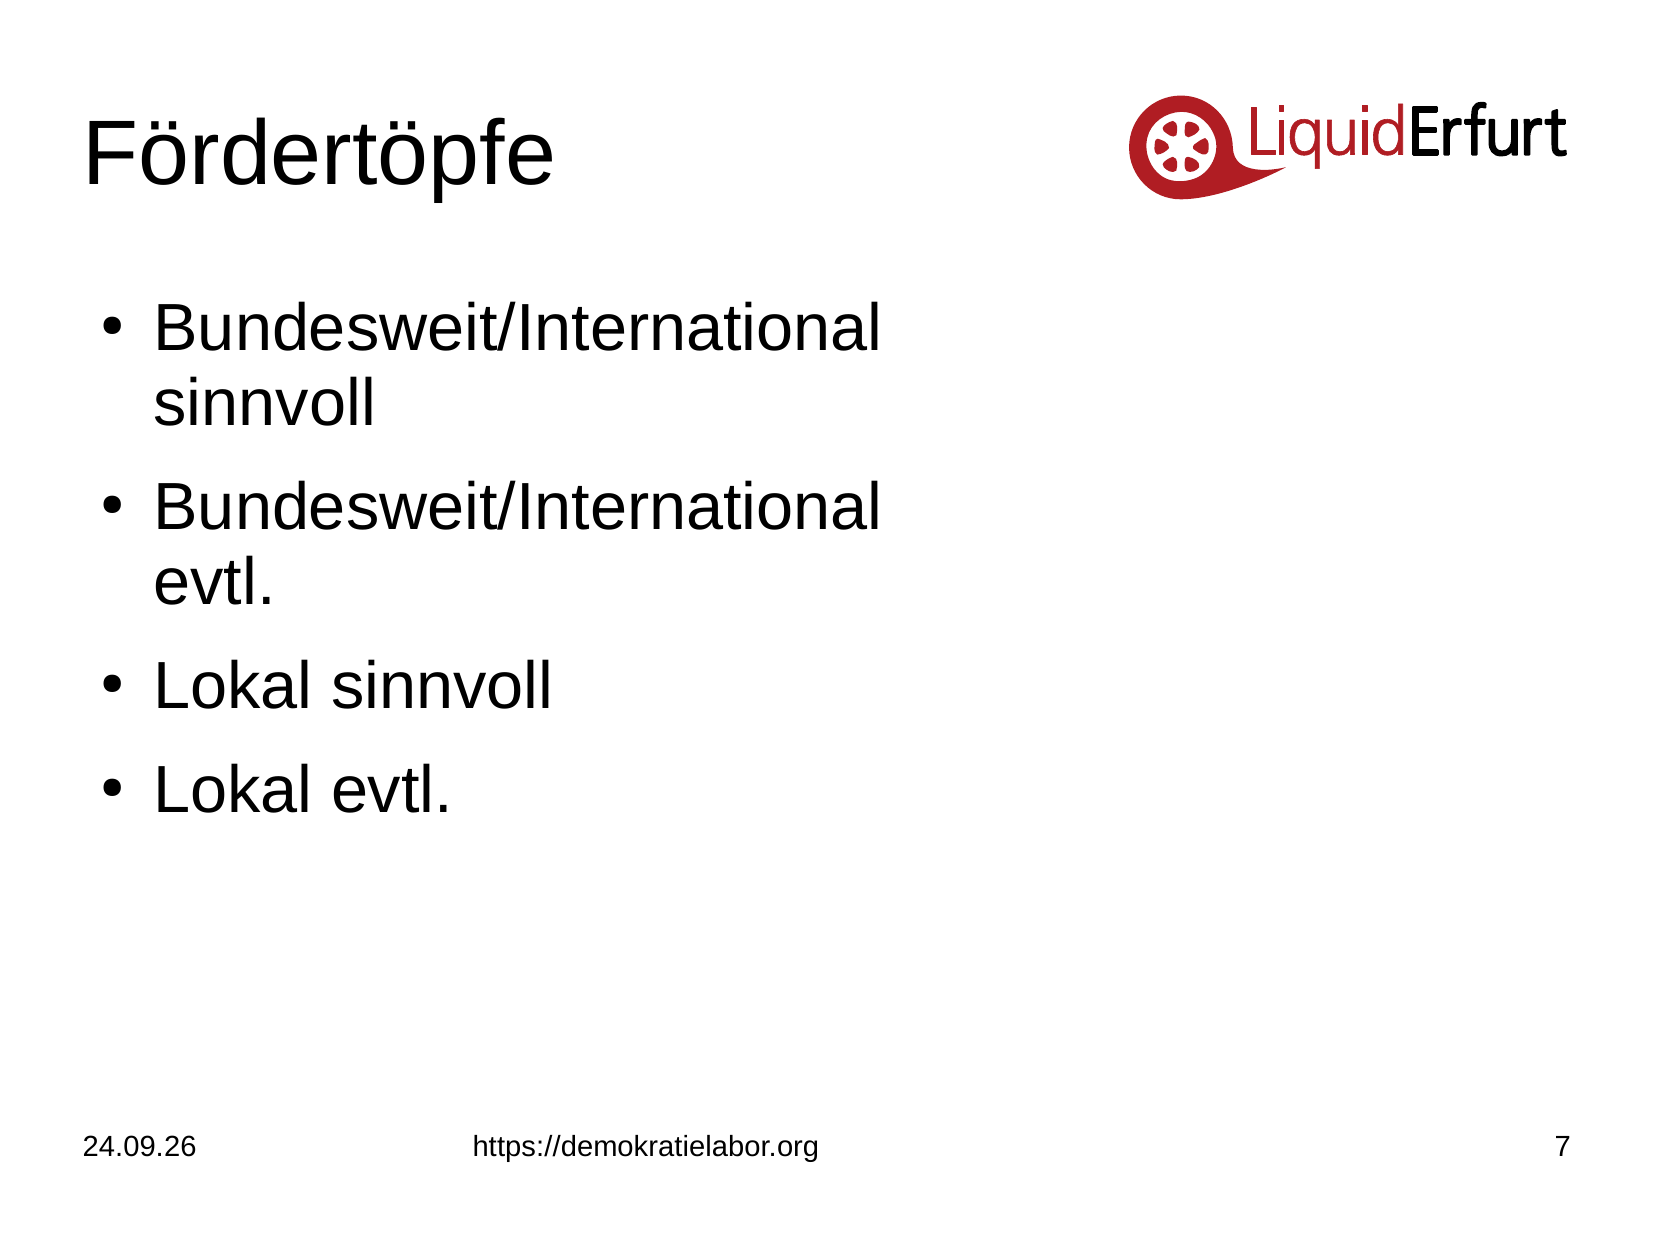

# Fördertöpfe
Bundesweit/International
sinnvoll
Bundesweit/International
evtl.
Lokal sinnvoll
Lokal evtl.
https://demokratielabor.org
7